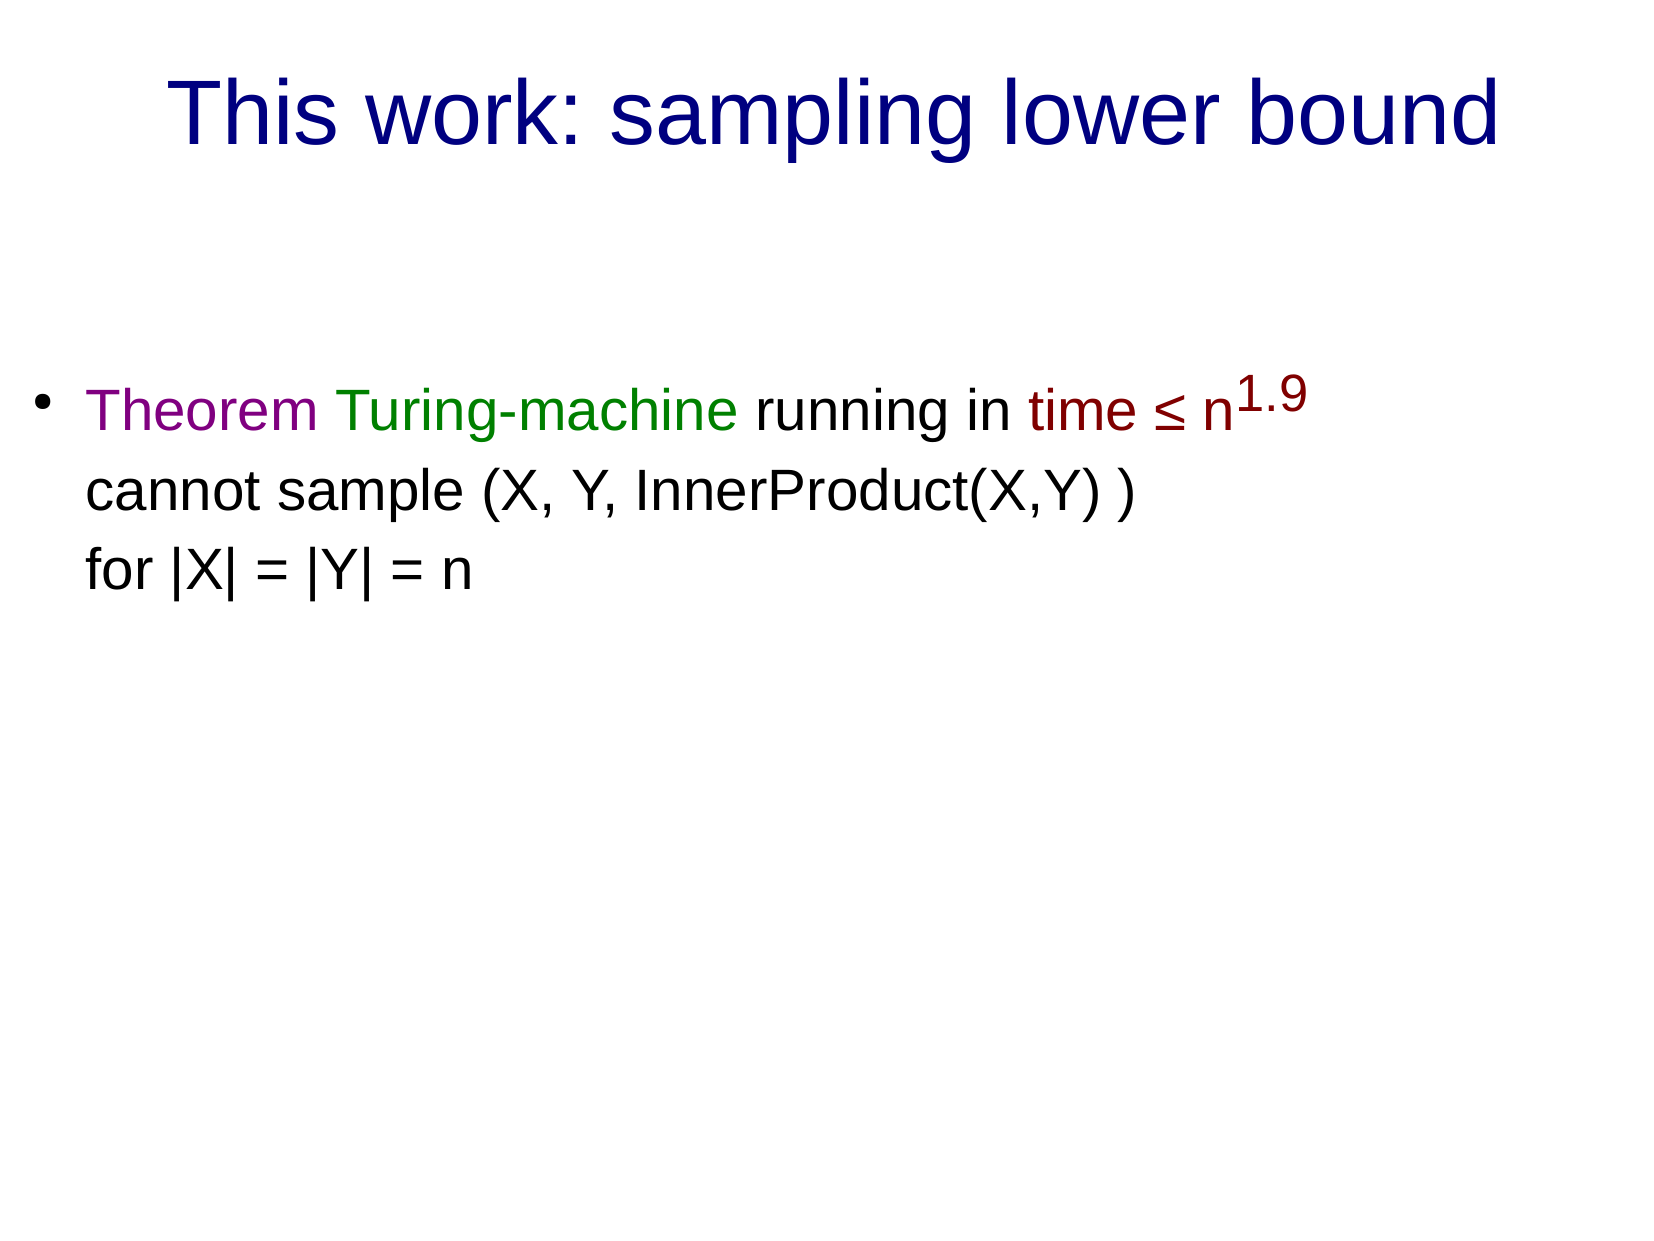

This work: sampling lower bound
# Theorem Turing-machine running in time ≤ n1.9
cannot sample (X, Y, InnerProduct(X,Y) )
for |X| = |Y| = n